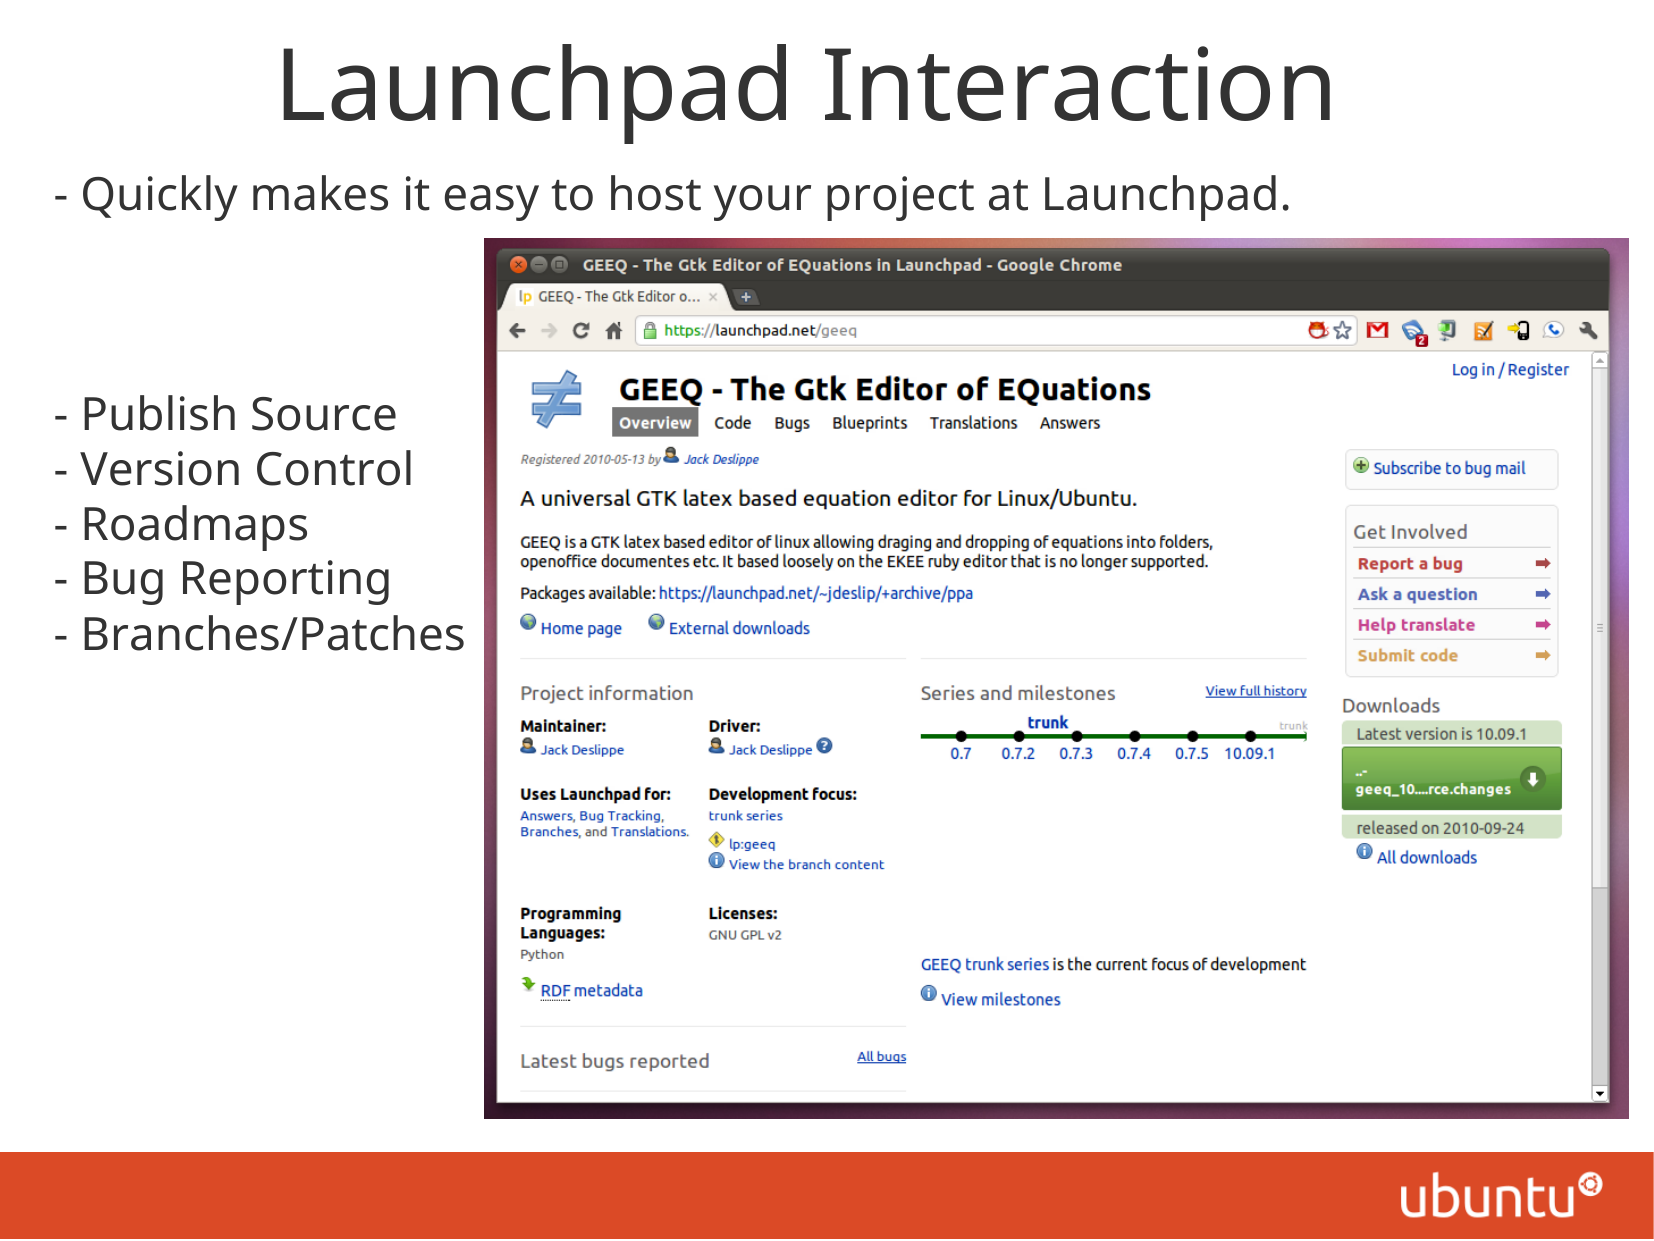

# Launchpad Interaction
- Quickly makes it easy to host your project at Launchpad.
- Publish Source
- Version Control
- Roadmaps
- Bug Reporting
- Branches/Patches